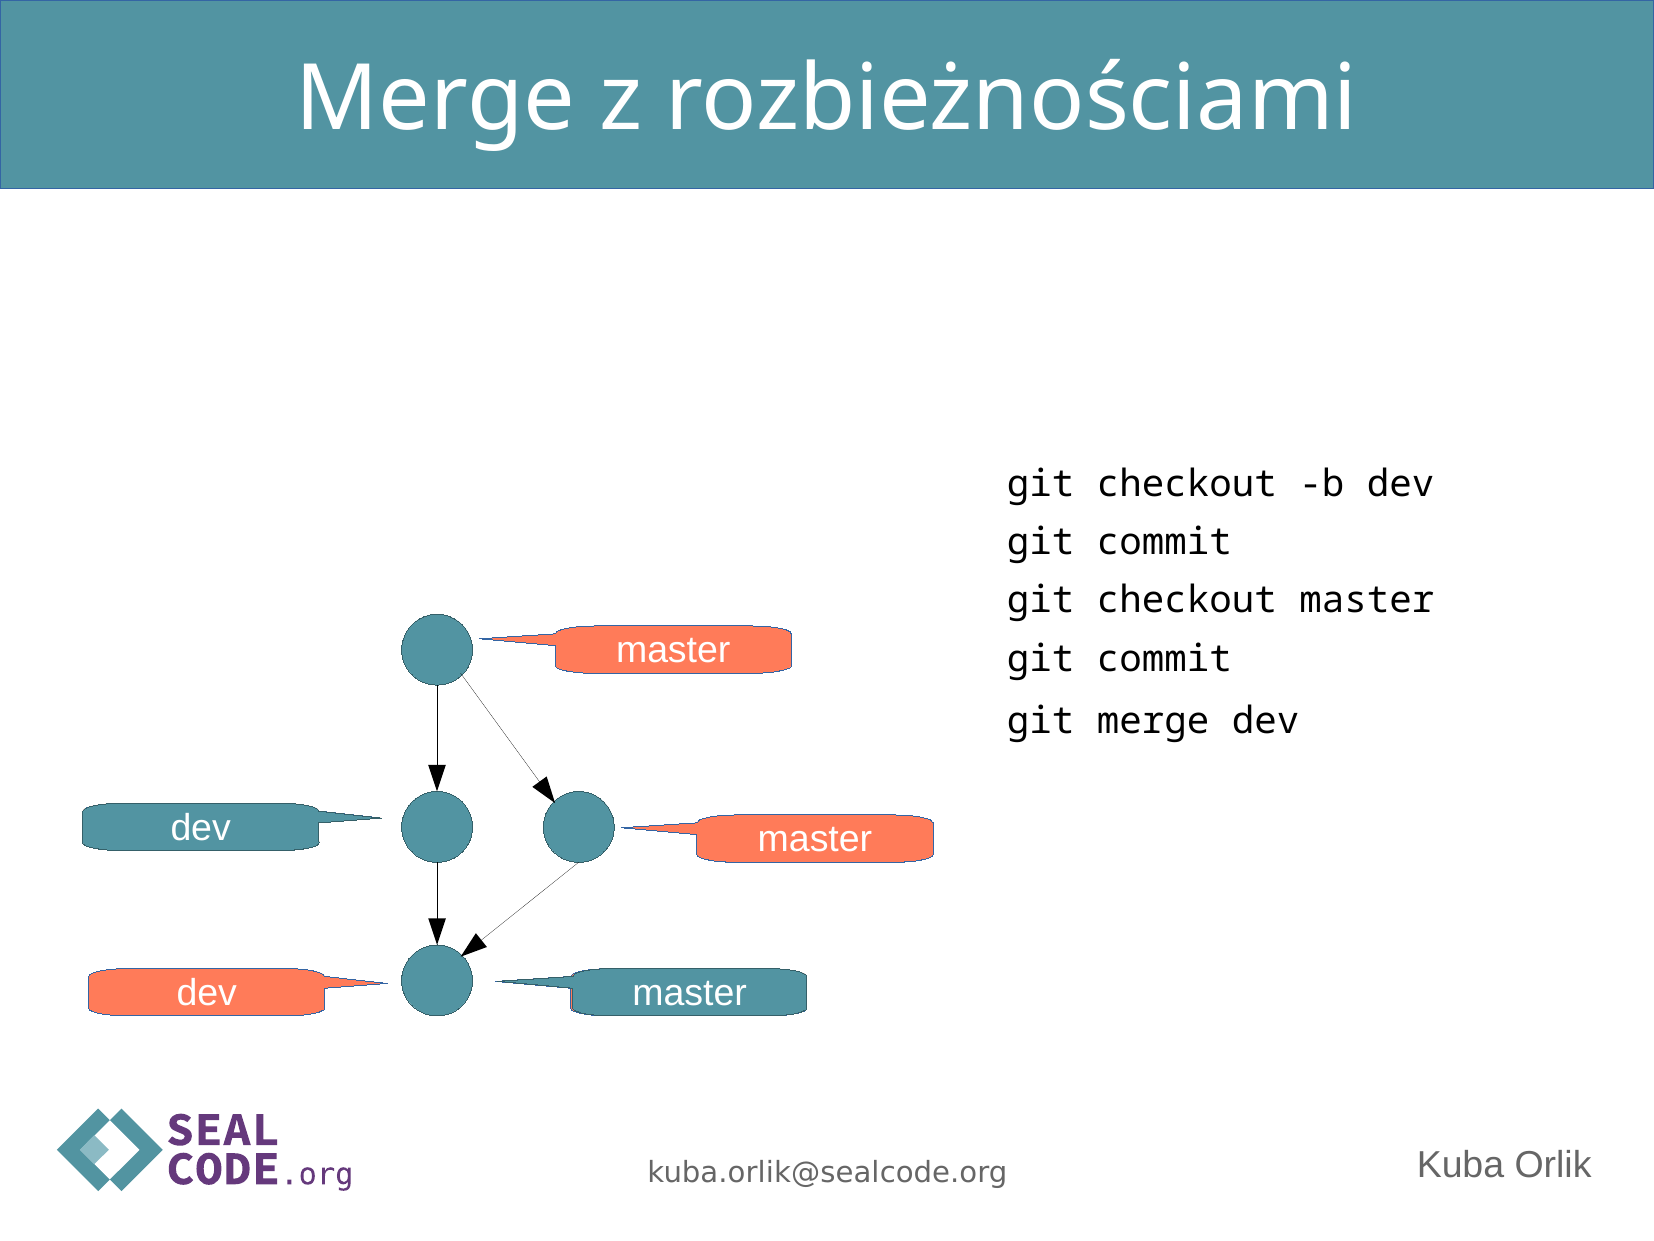

# Merge z rozbieżnościami
git checkout -b dev
git commit
git checkout master
git commit
master
git merge dev
dev
dev
master
dev
master
master